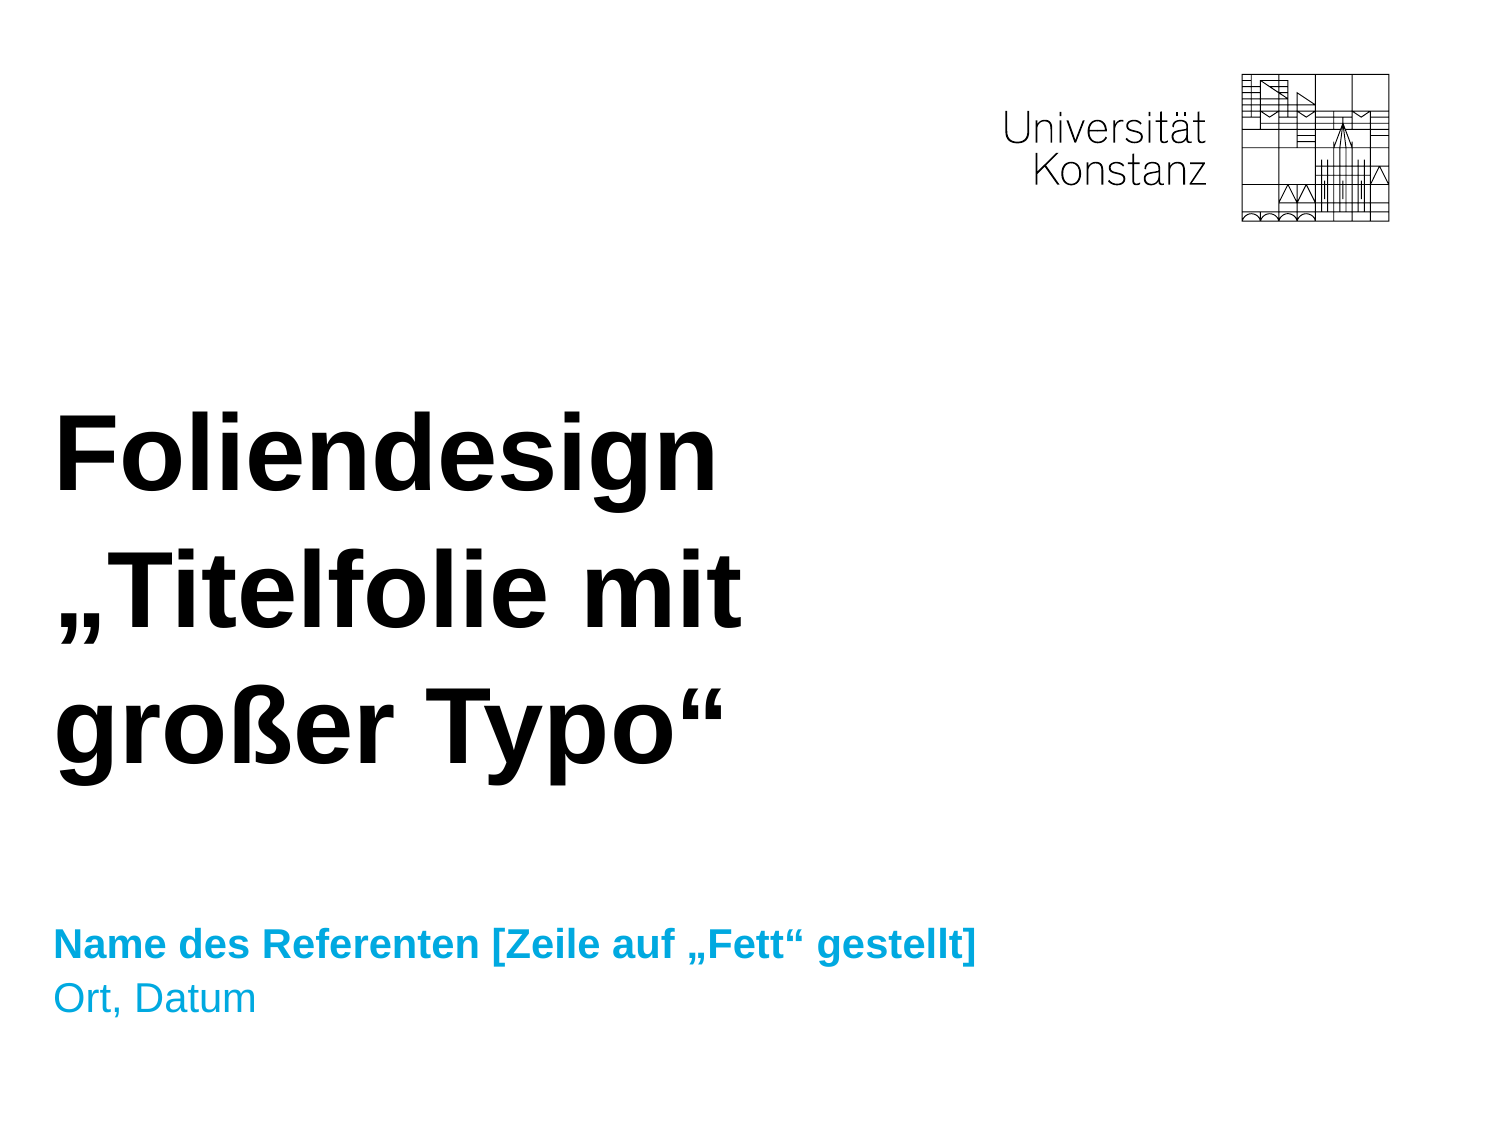

# Foliendesign „Titelfolie mit großer Typo“
Name des Referenten [Zeile auf „Fett“ gestellt]
Ort, Datum